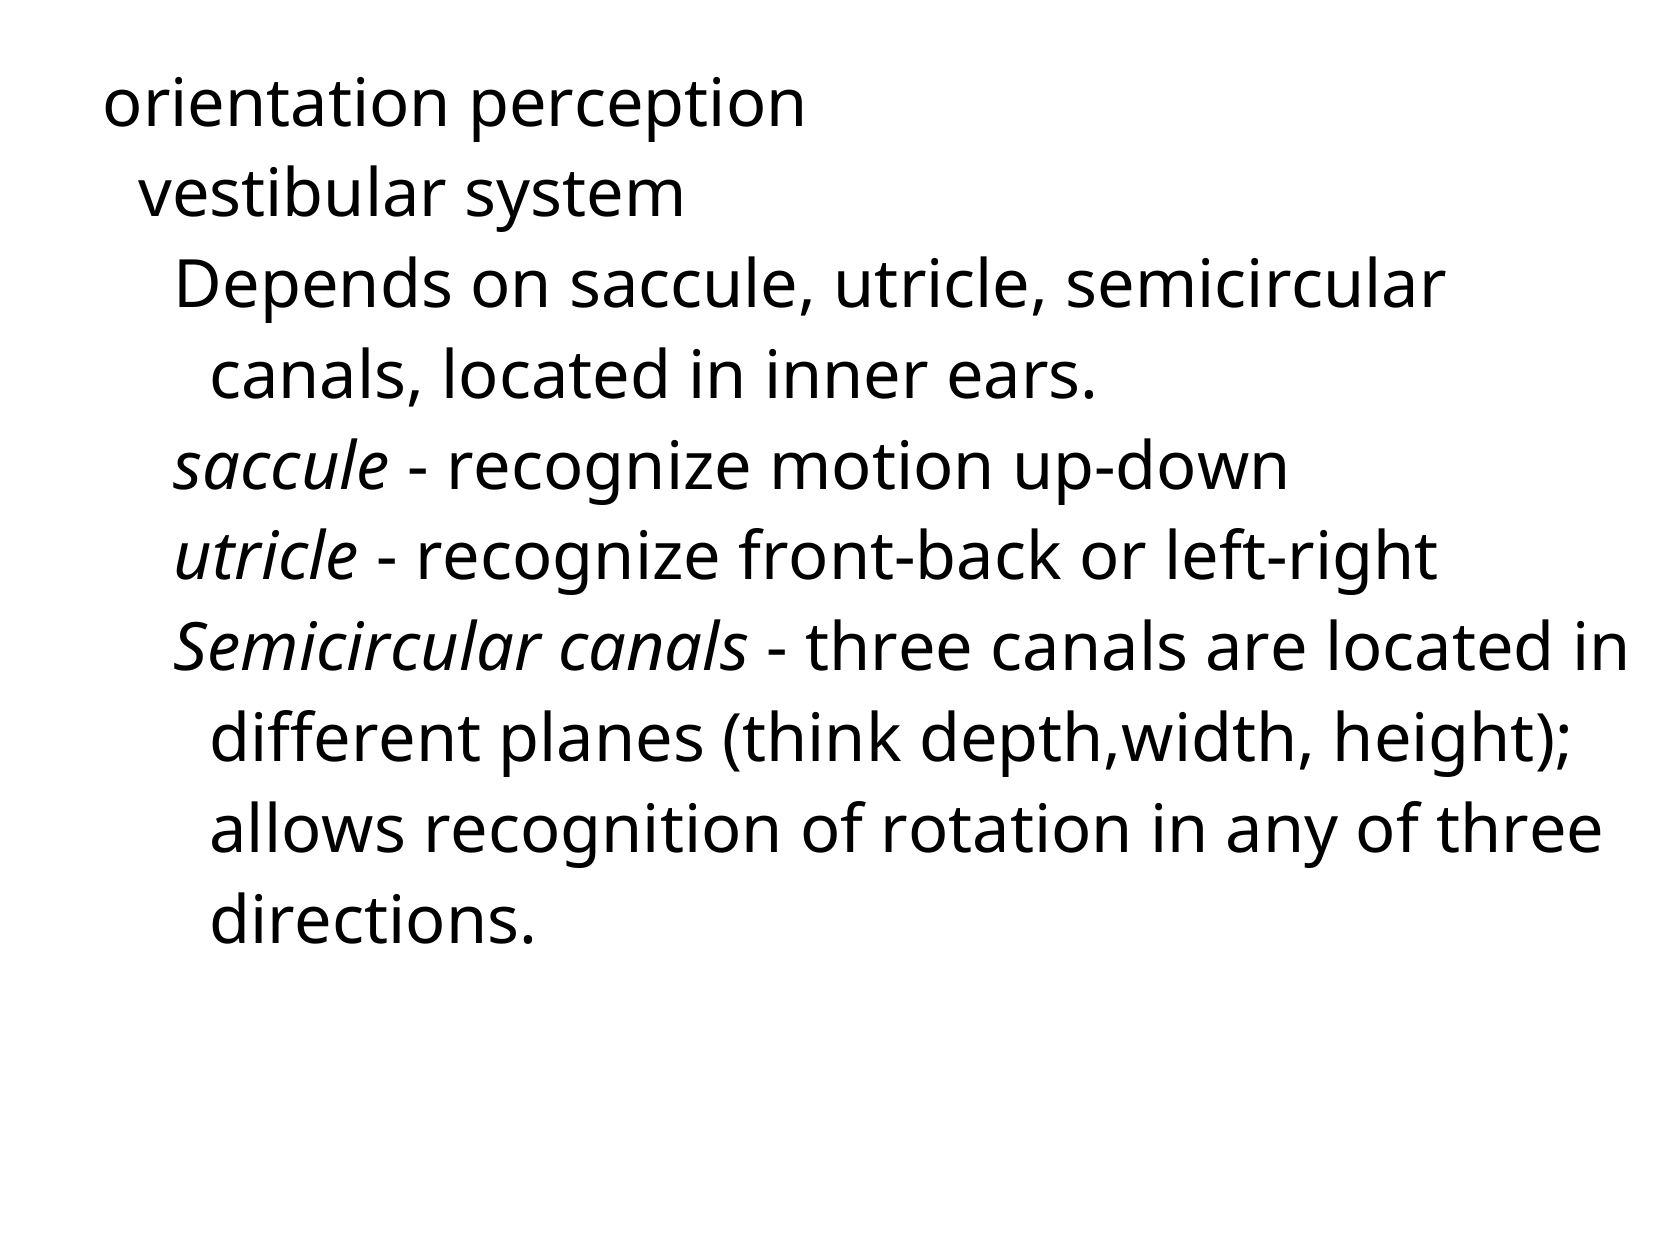

orientation perception
vestibular system
Depends on saccule, utricle, semicircular canals, located in inner ears.
saccule - recognize motion up-down
utricle - recognize front-back or left-right
Semicircular canals - three canals are located in different planes (think depth,width, height); allows recognition of rotation in any of three directions.